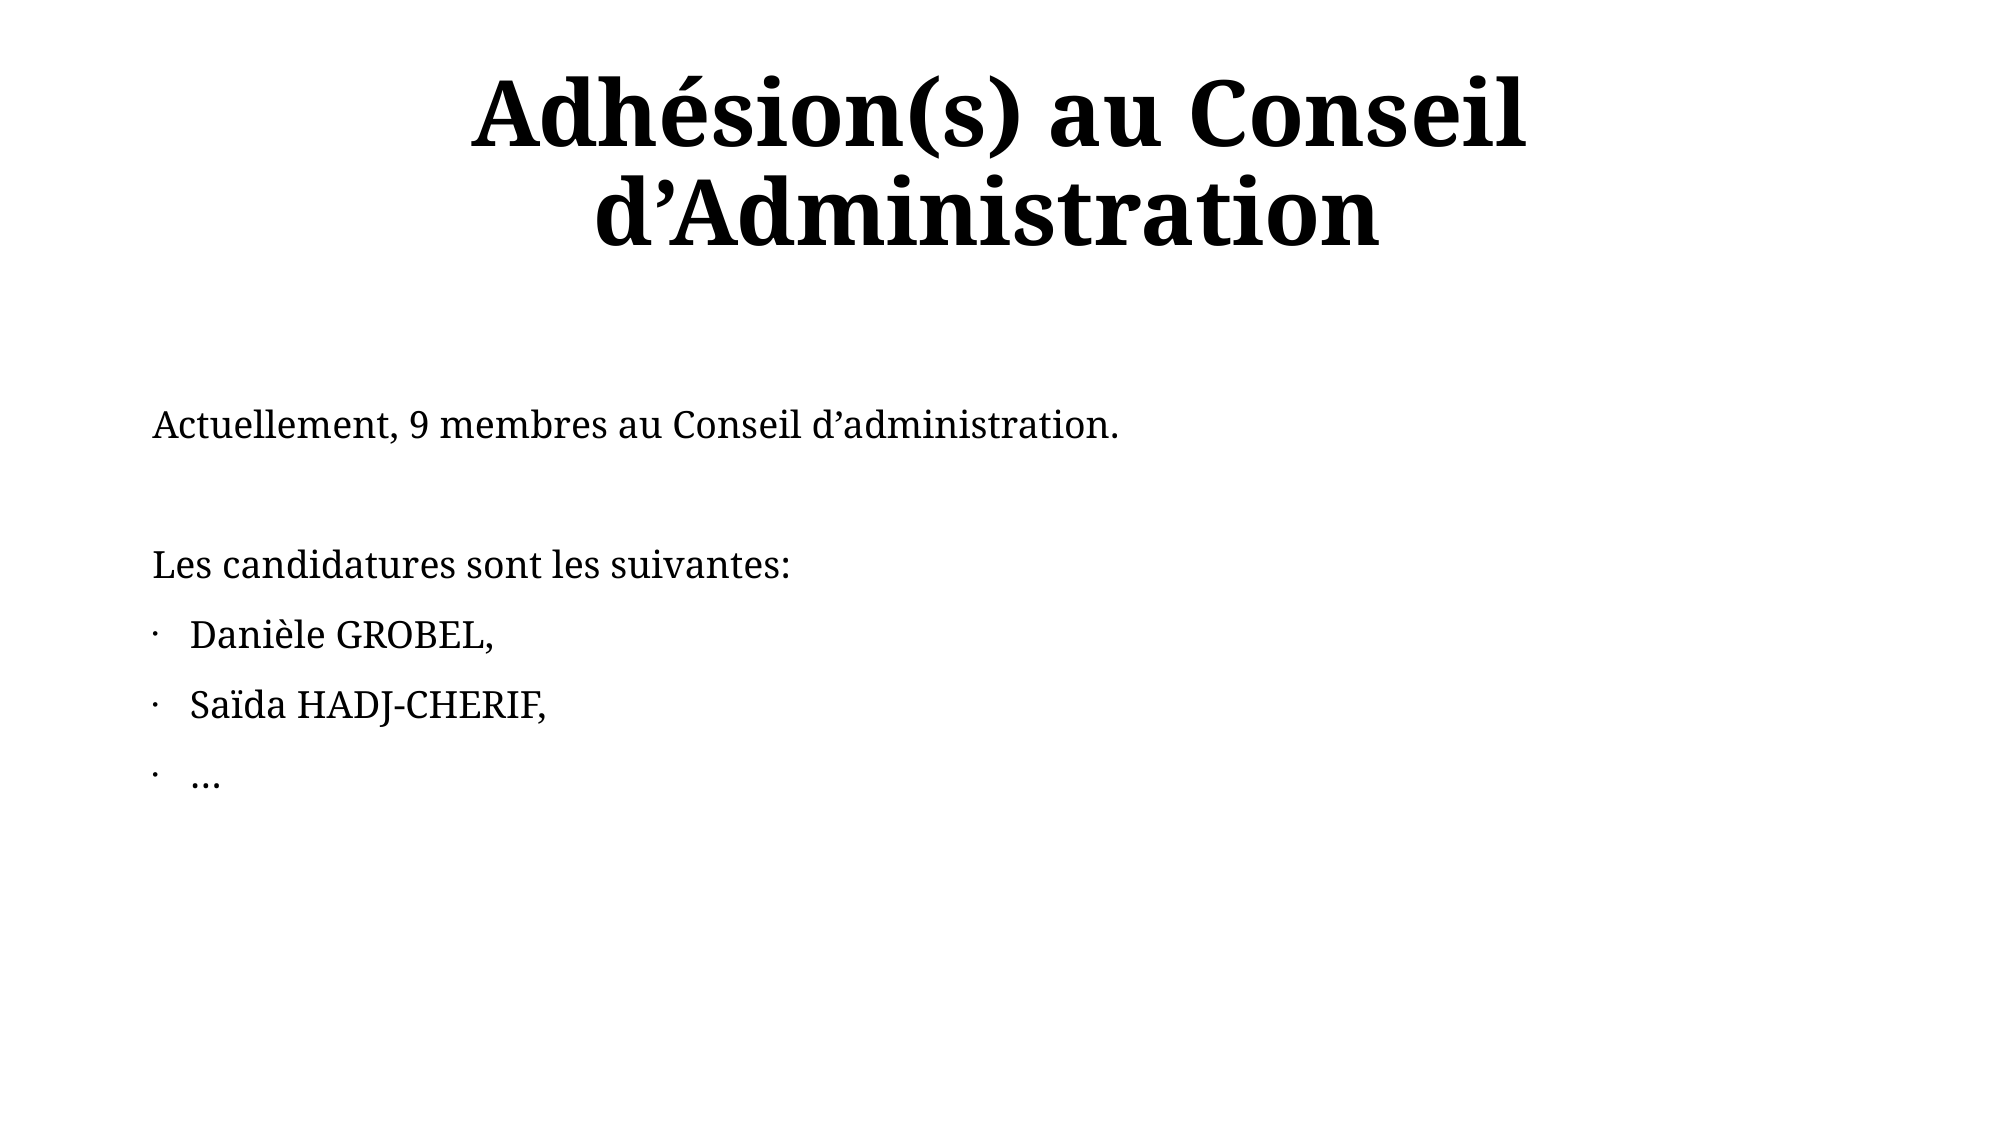

# Adhésion(s) au Conseil d’Administration
Actuellement, 9 membres au Conseil d’administration.
Les candidatures sont les suivantes:
Danièle GROBEL,
Saïda HADJ-CHERIF,
…